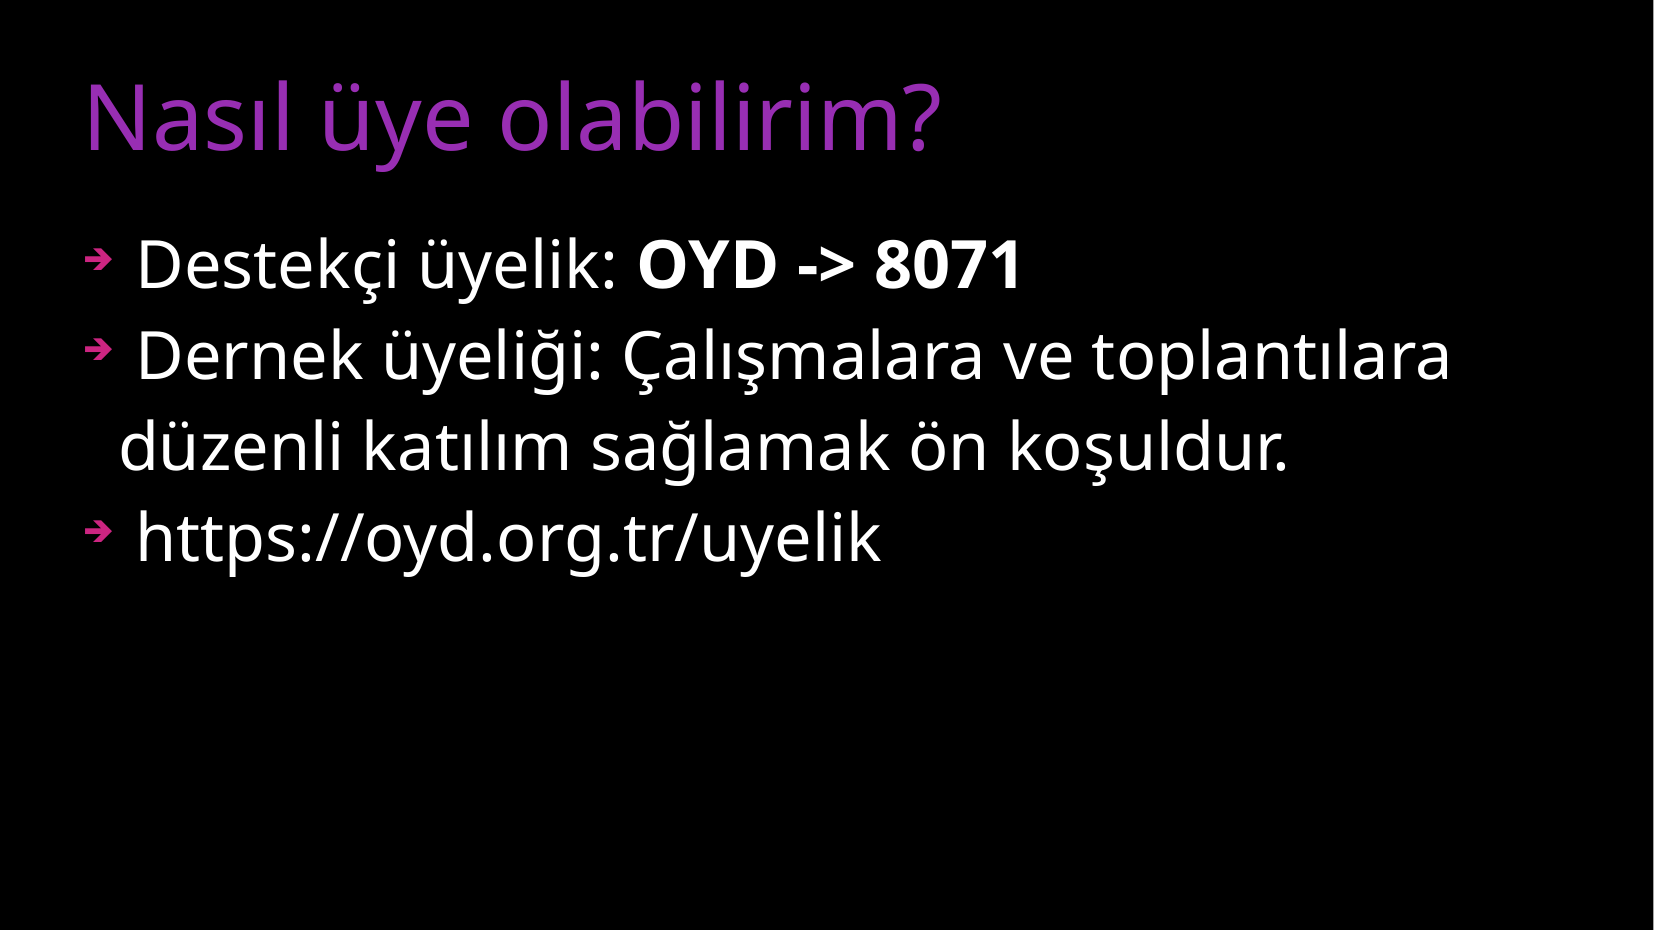

# Nasıl üye olabilirim?
 Destekçi üyelik: OYD -> 8071
 Dernek üyeliği: Çalışmalara ve toplantılara düzenli katılım sağlamak ön koşuldur.
 https://oyd.org.tr/uyelik